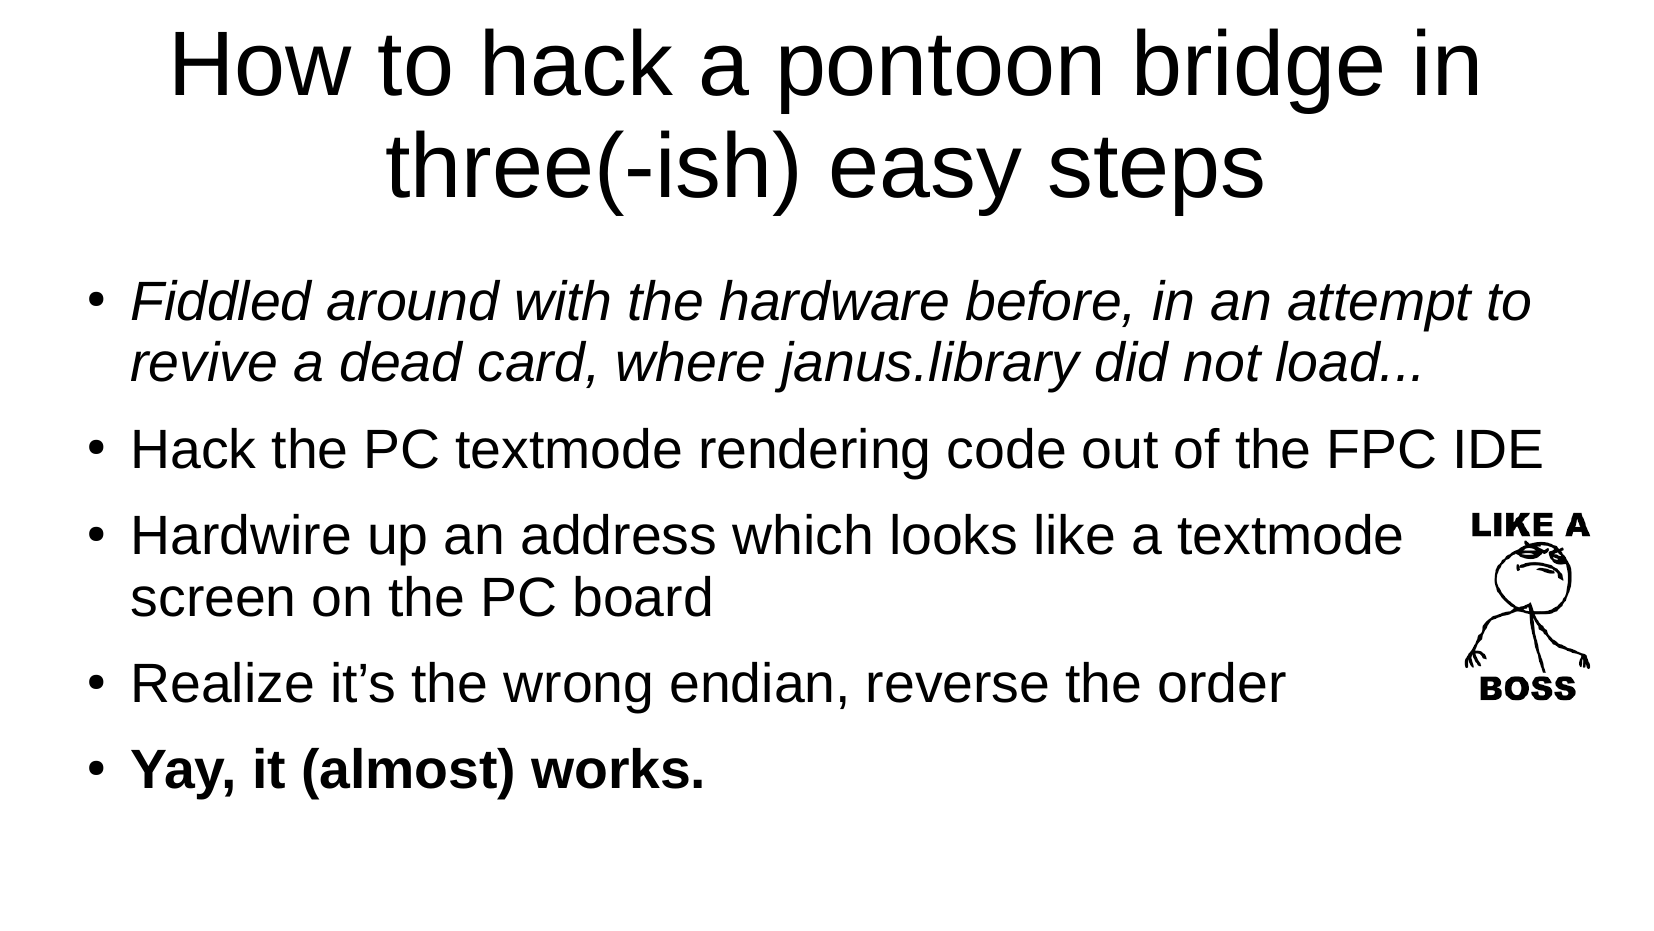

# How to hack a pontoon bridge in three(-ish) easy steps
Fiddled around with the hardware before, in an attempt to revive a dead card, where janus.library did not load...
Hack the PC textmode rendering code out of the FPC IDE
Hardwire up an address which looks like a textmode screen on the PC board
Realize it’s the wrong endian, reverse the order
Yay, it (almost) works.